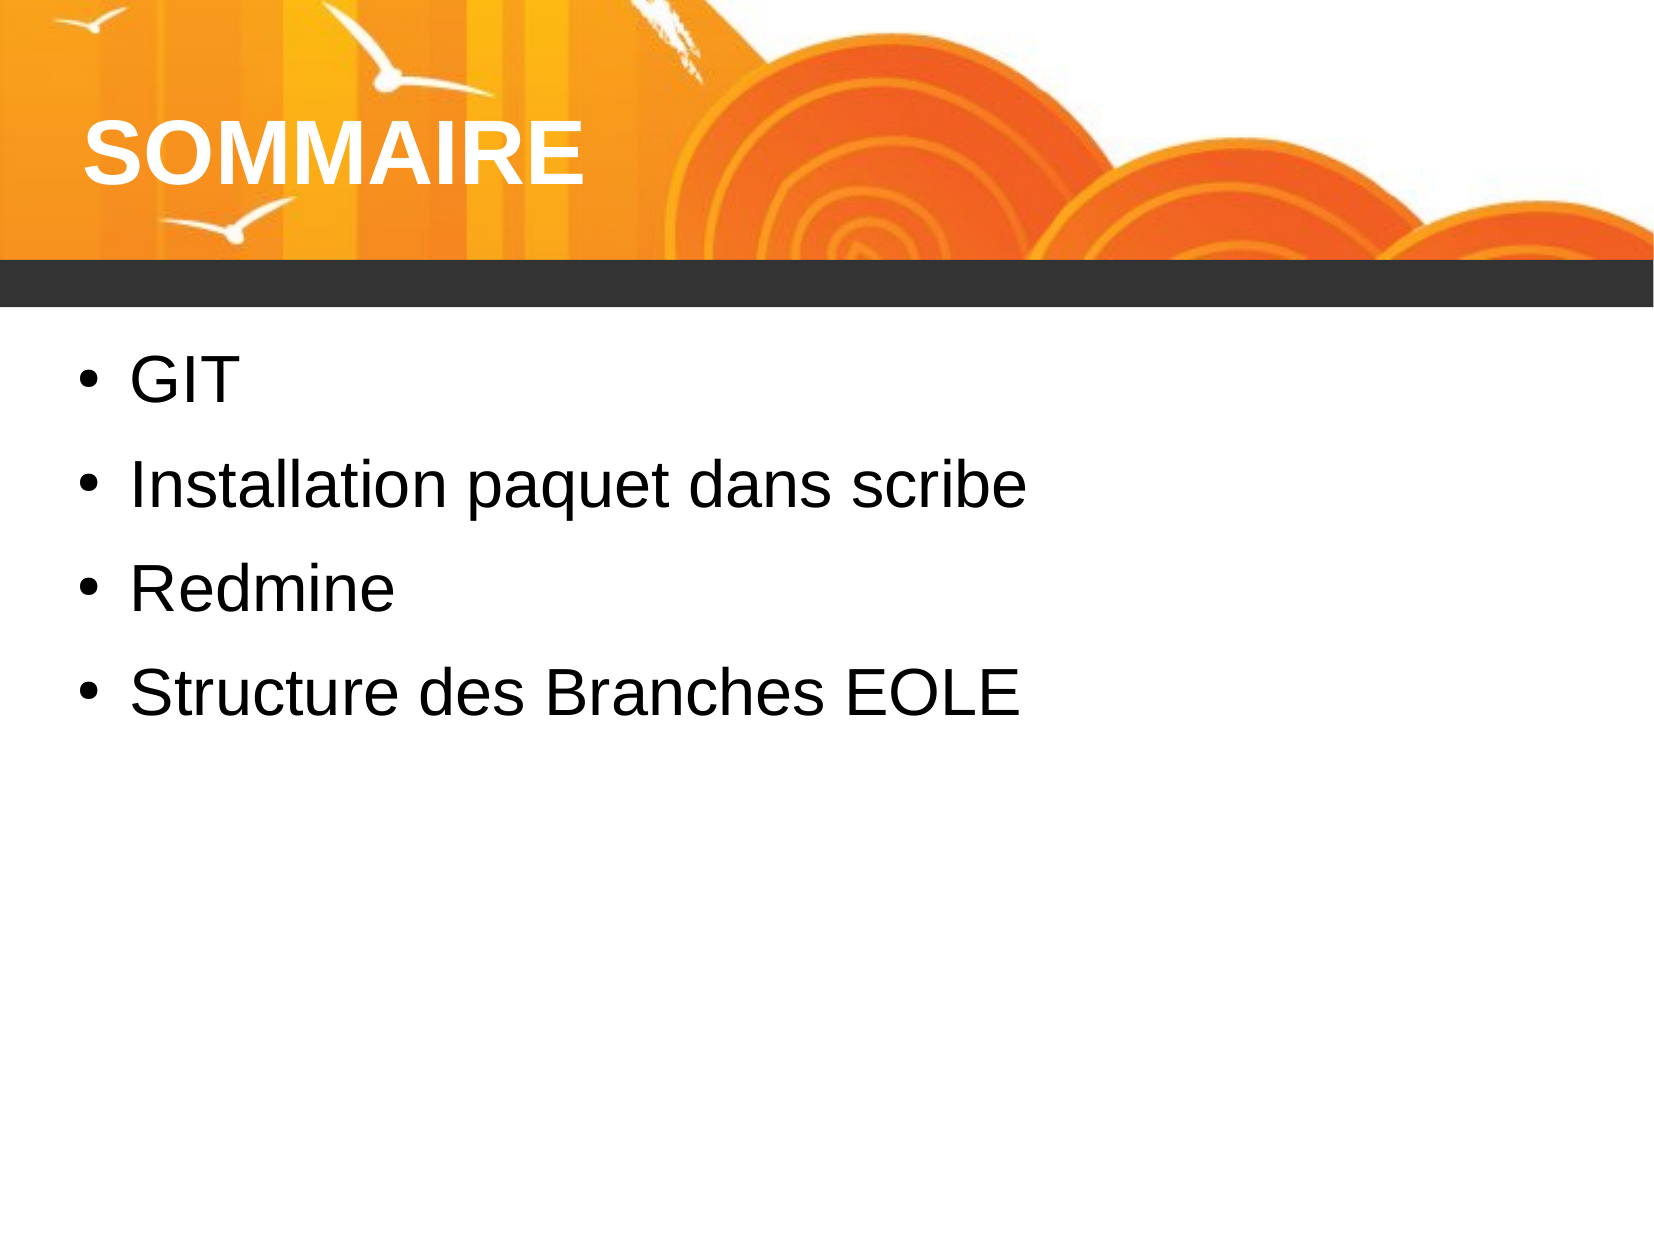

# SOMMAIRE
GIT
Installation paquet dans scribe
Redmine
Structure des Branches EOLE